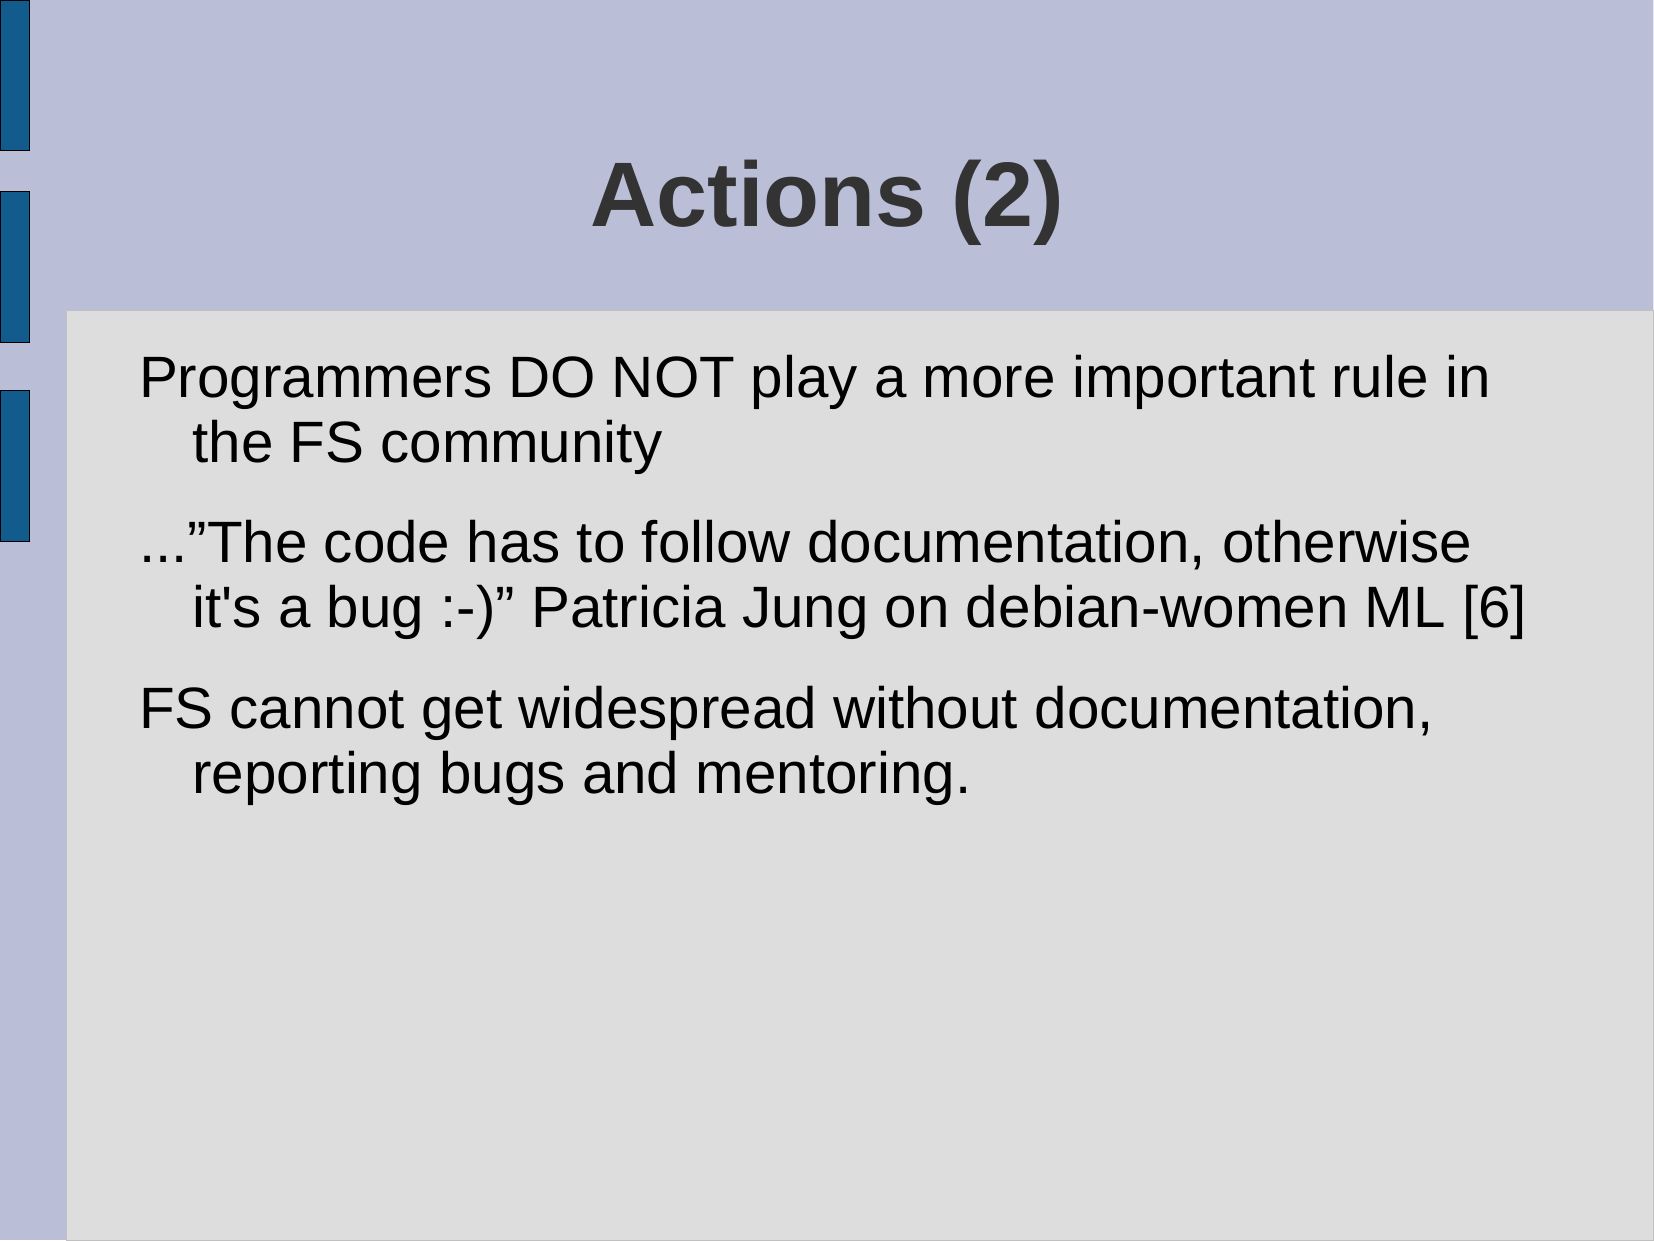

# Actions (2)
Programmers DO NOT play a more important rule in the FS community
...”The code has to follow documentation, otherwise it's a bug :-)” Patricia Jung on debian-women ML [6]
FS cannot get widespread without documentation, reporting bugs and mentoring.